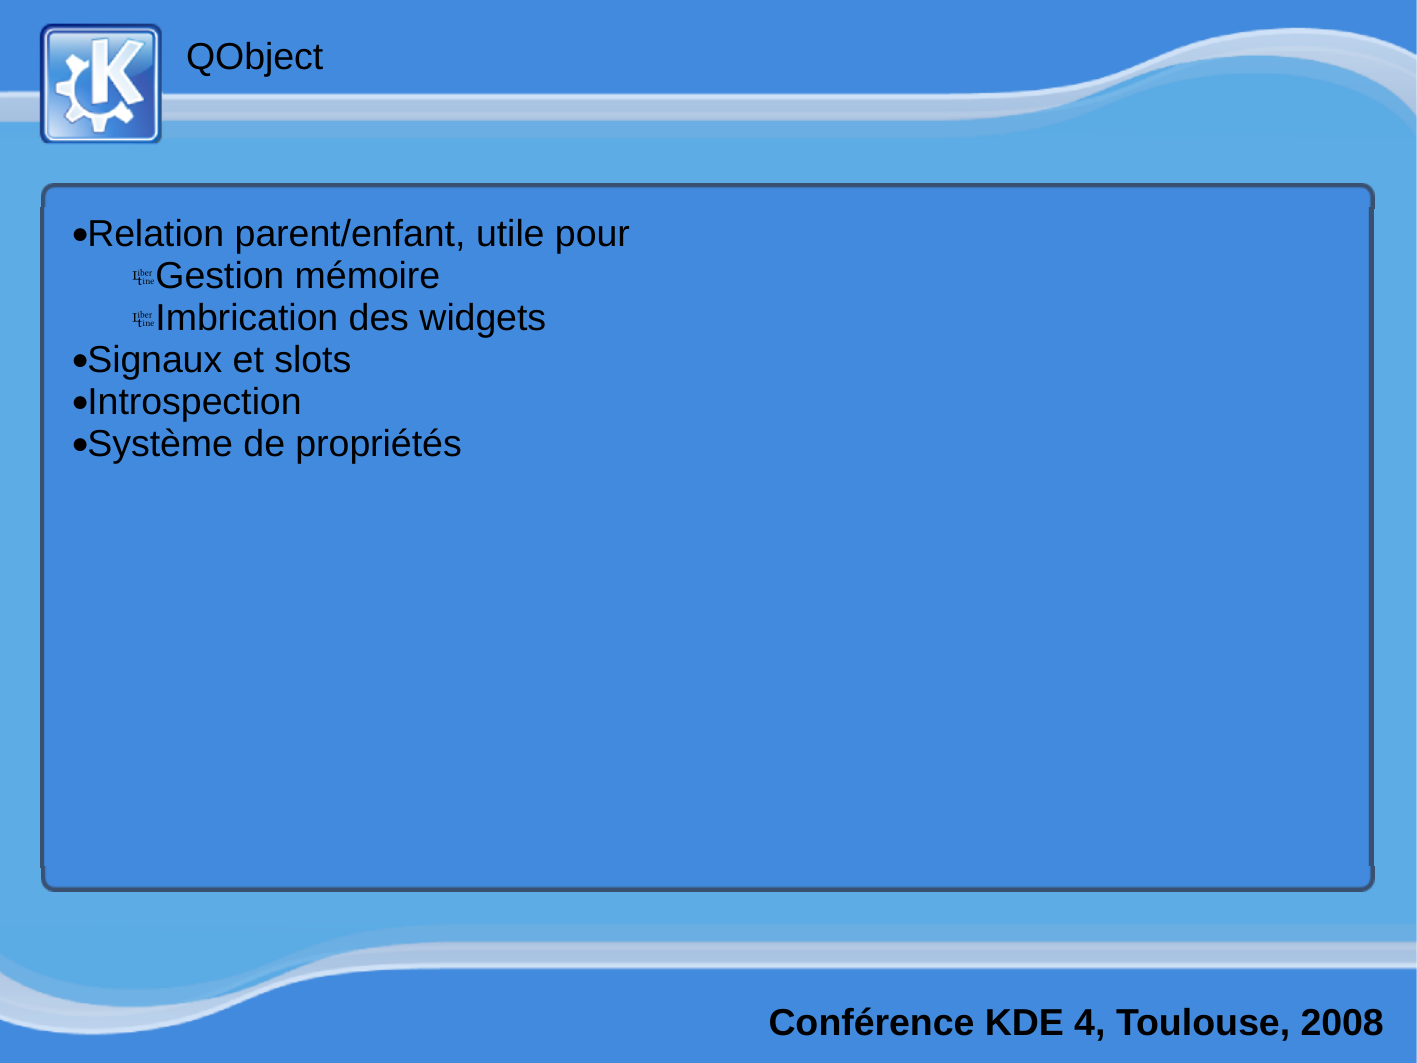

QObject
Relation parent/enfant, utile pour
Gestion mémoire
Imbrication des widgets
Signaux et slots
Introspection
Système de propriétés